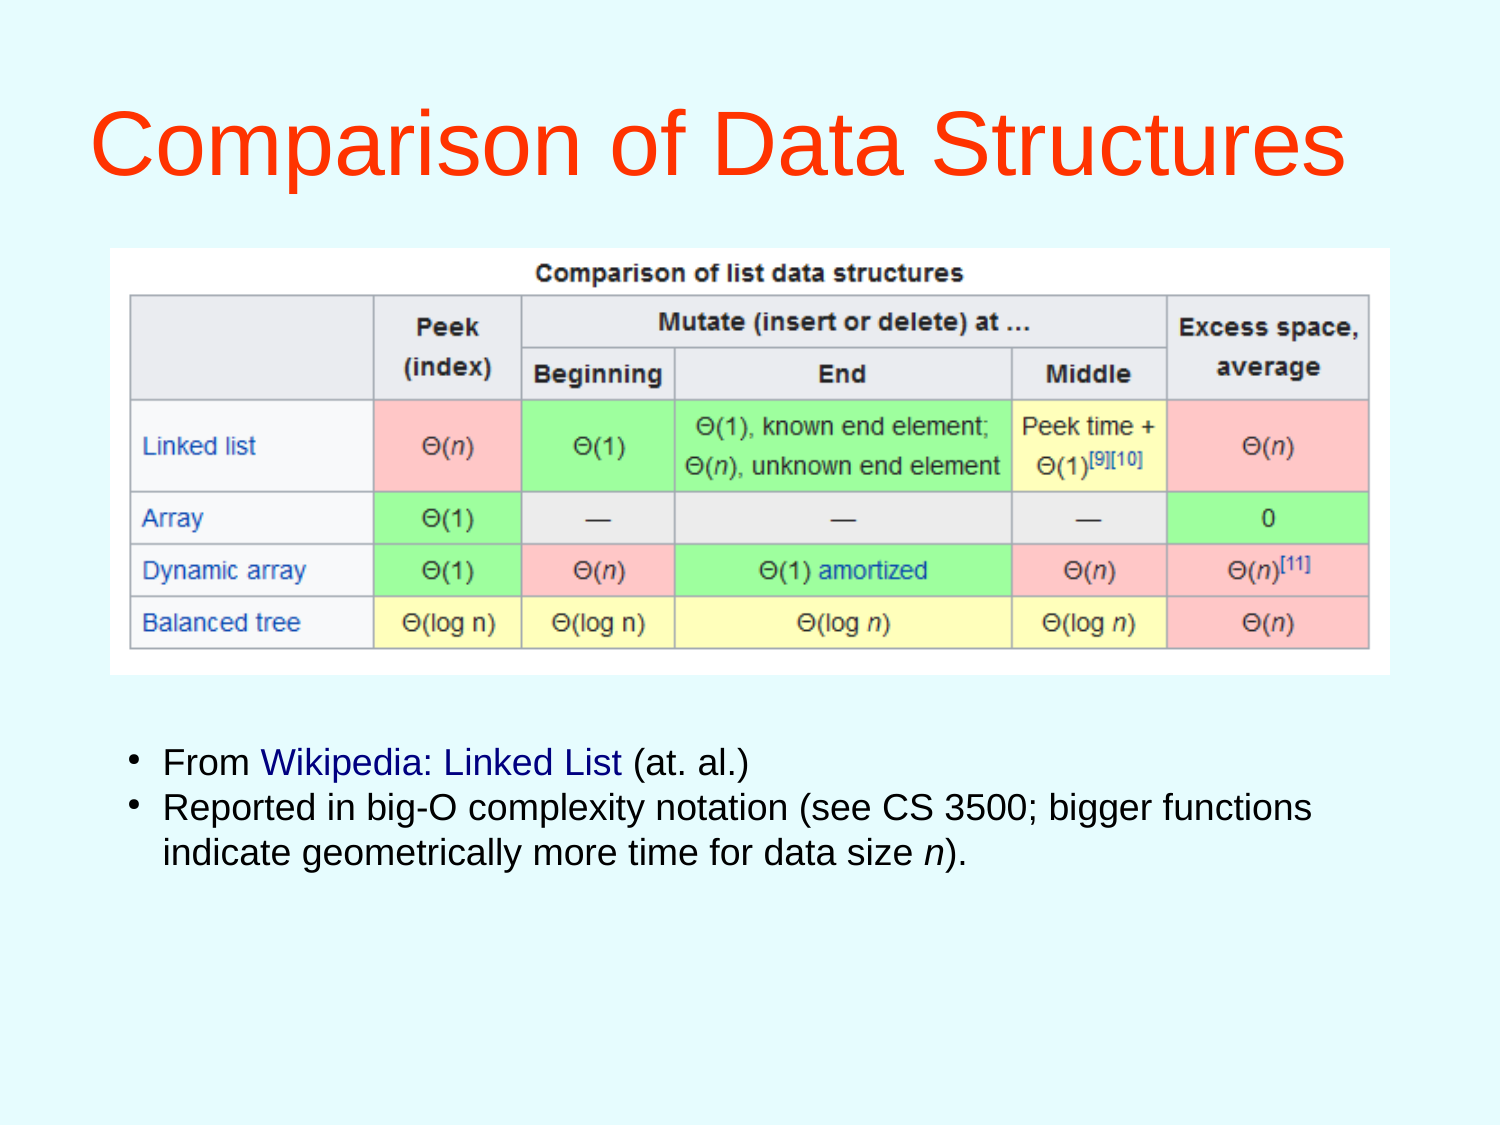

# Comparison of Data Structures
From Wikipedia: Linked List (at. al.)
Reported in big-O complexity notation (see CS 3500; bigger functions indicate geometrically more time for data size n).